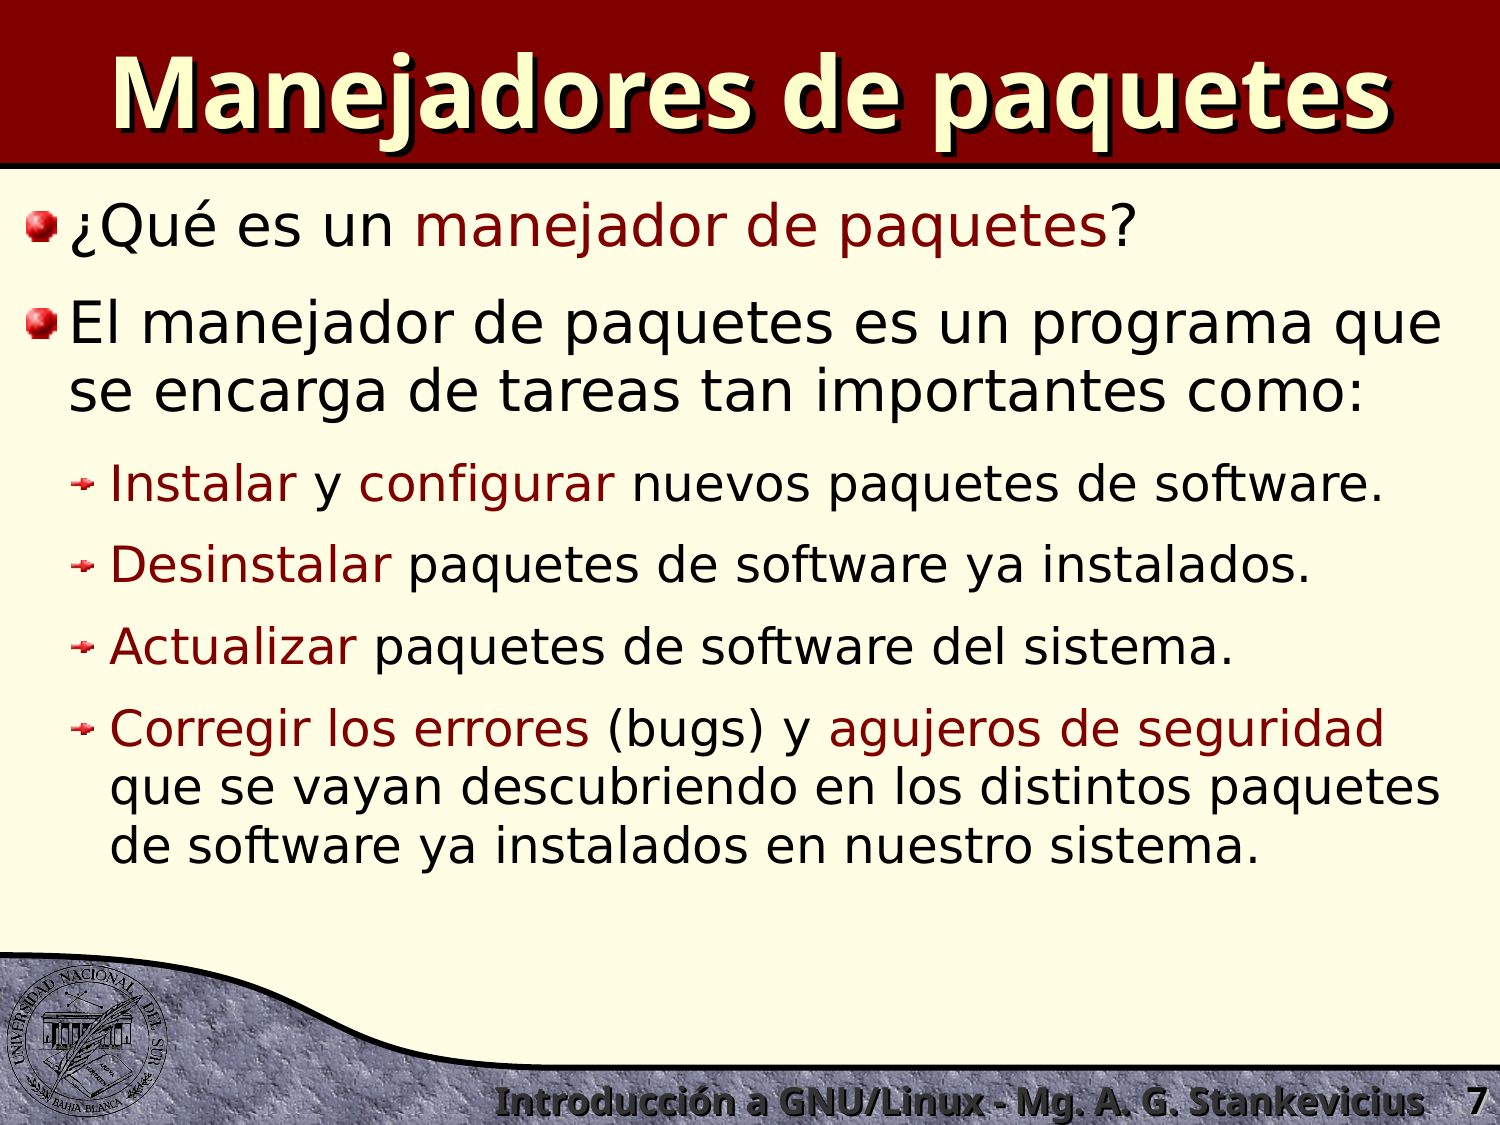

# Manejadores de paquetes
¿Qué es un manejador de paquetes?
El manejador de paquetes es un programa que se encarga de tareas tan importantes como:
Instalar y configurar nuevos paquetes de software.
Desinstalar paquetes de software ya instalados.
Actualizar paquetes de software del sistema.
Corregir los errores (bugs) y agujeros de seguridad que se vayan descubriendo en los distintos paquetes de software ya instalados en nuestro sistema.
7